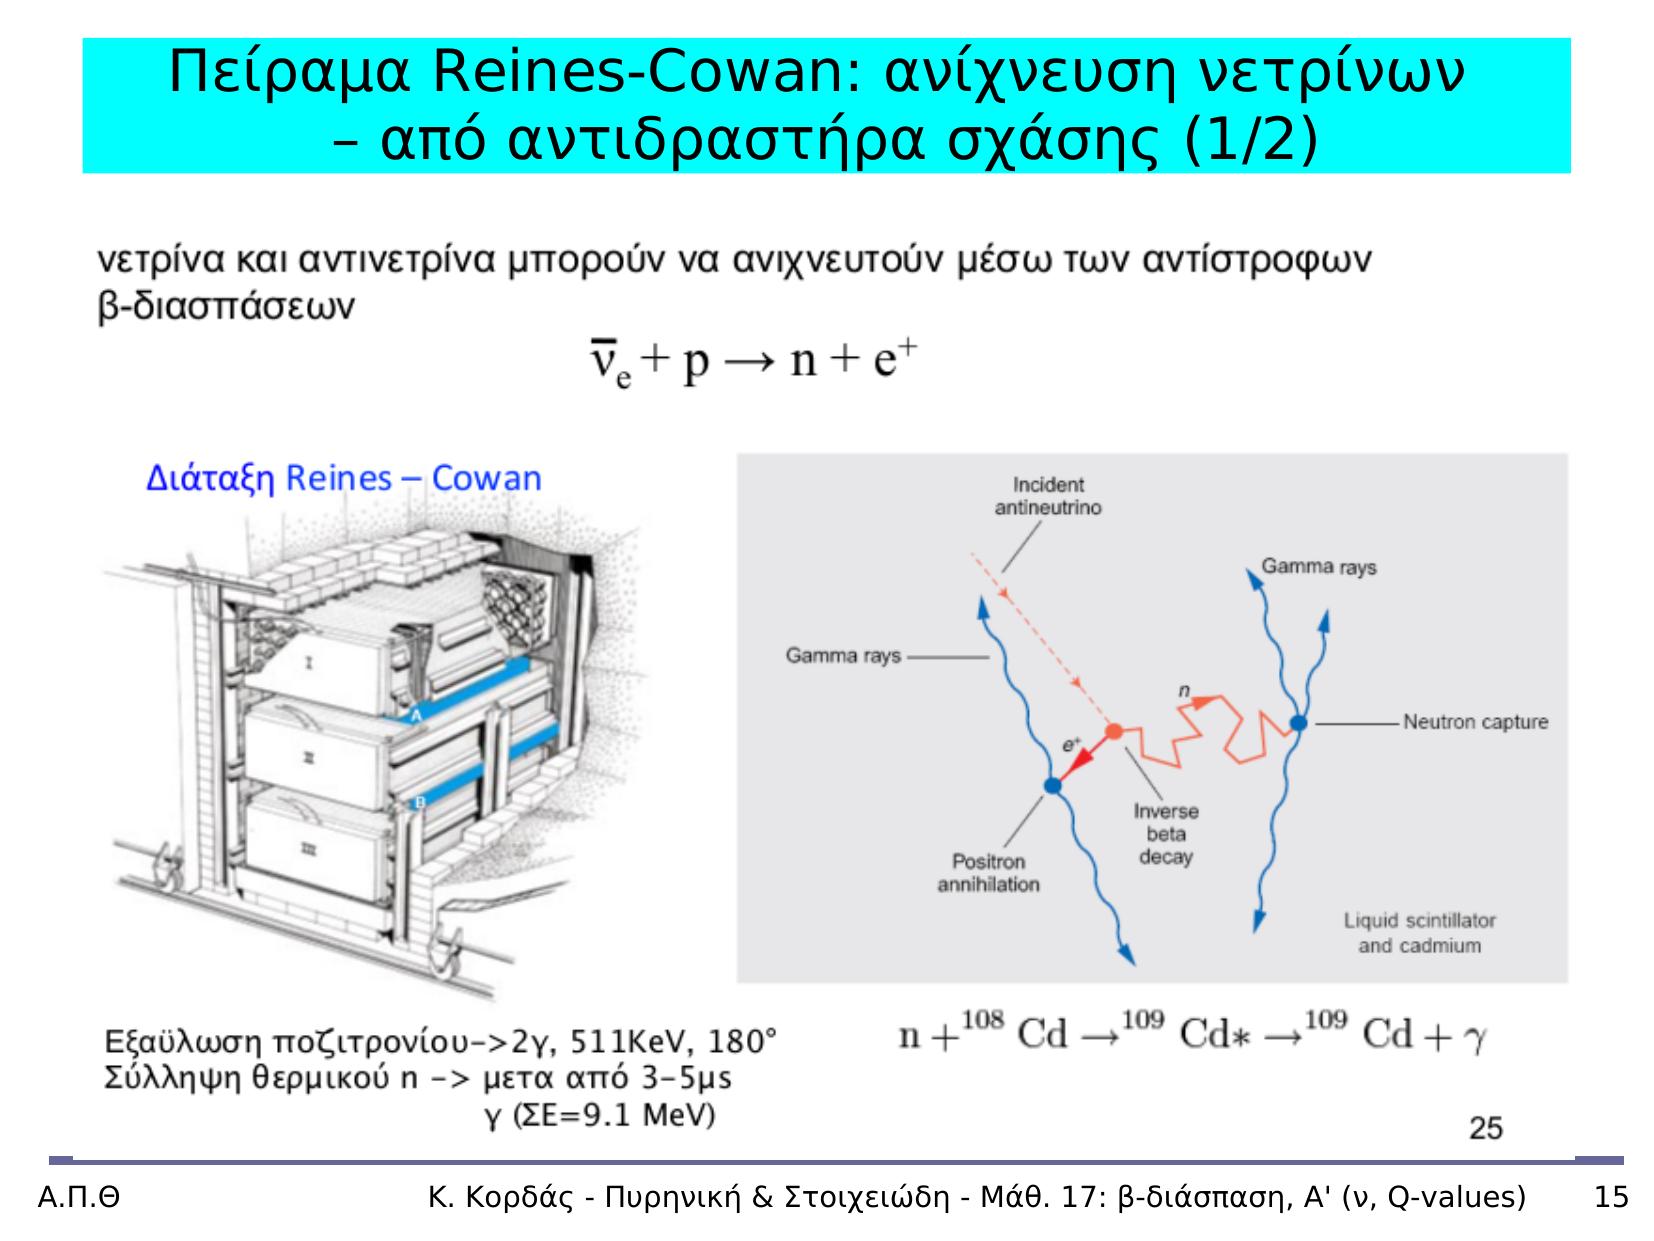

# Πείραμα Reines-Cowan: ανίχνευση νετρίνων – από αντιδραστήρα σχάσης (1/2)
Α.Π.Θ
Κ. Κορδάς - Πυρηνική & Στοιχειώδη - Μάθ. 17: β-διάσπαση, A' (ν, Q-values)
15